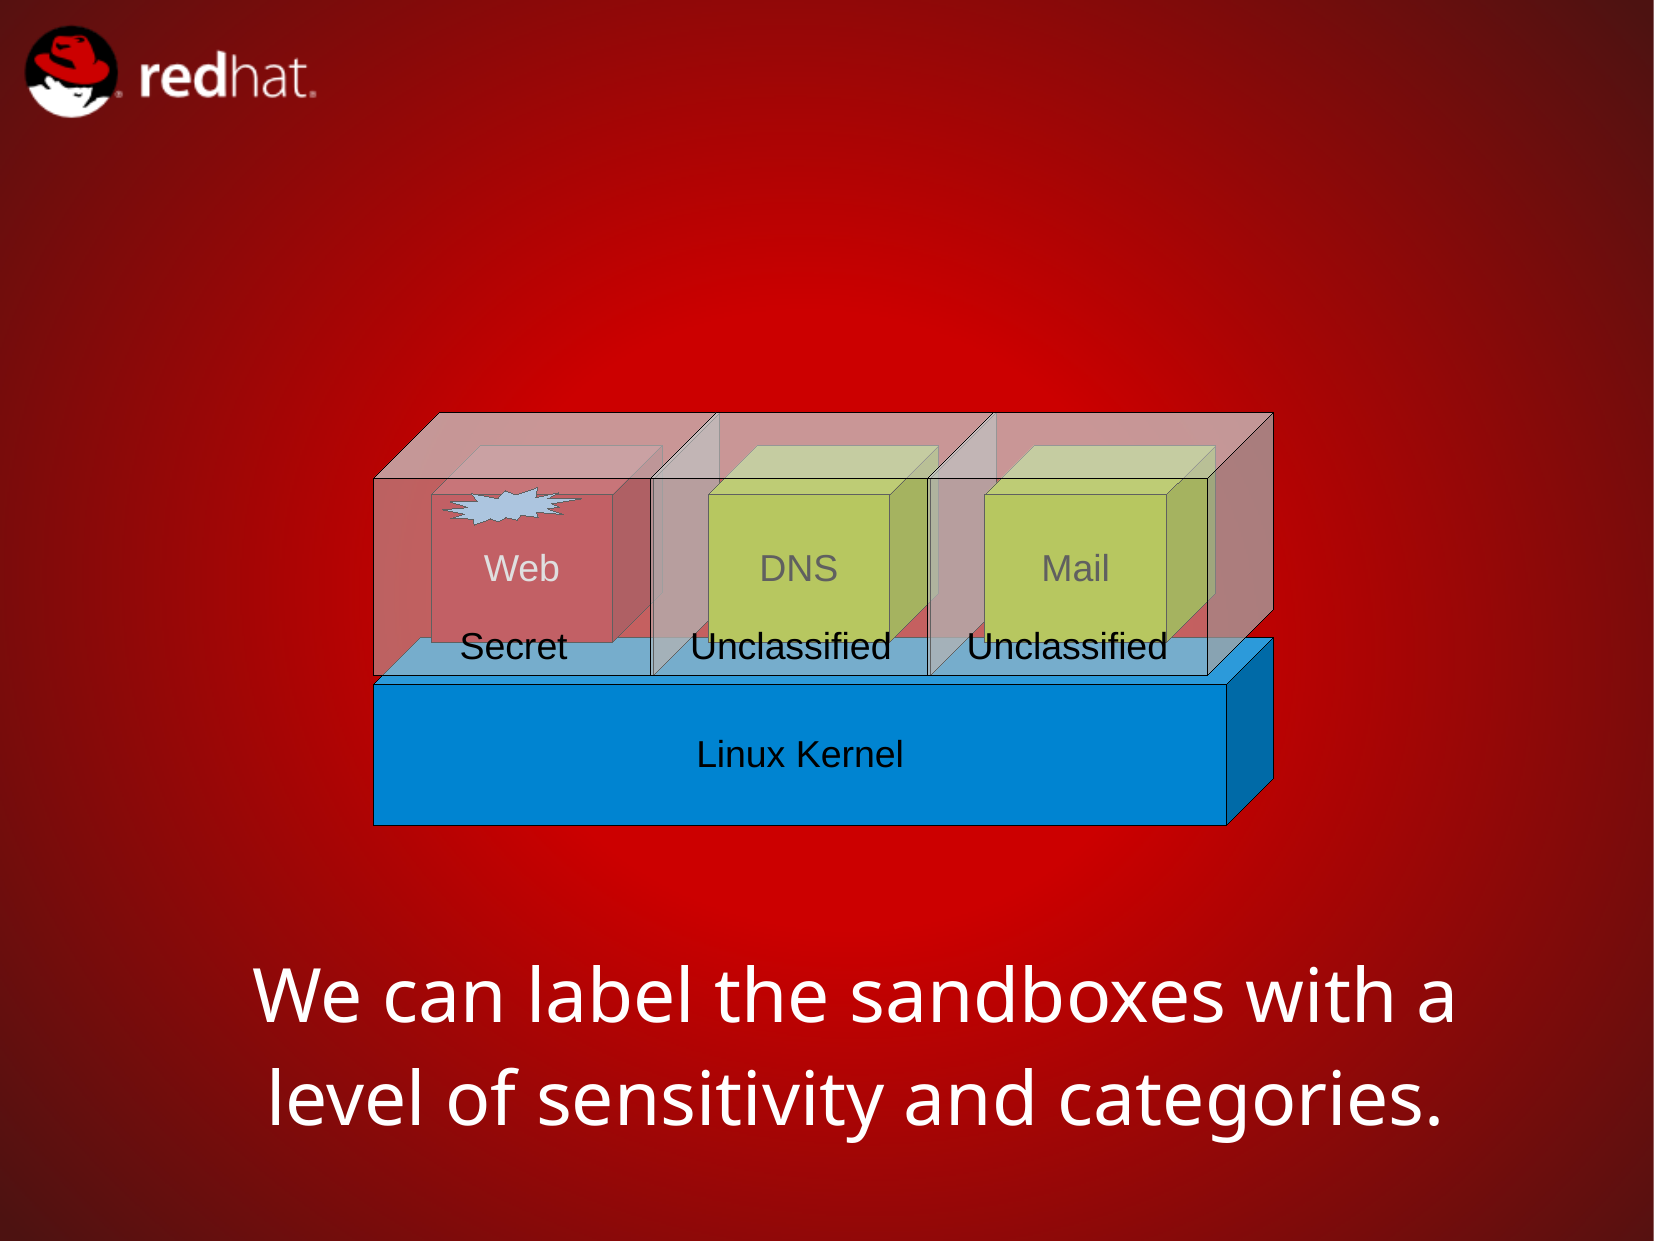

Secret
Unclassified
Unclassified
Web
DNS
Mail
Linux Kernel
We can label the sandboxes with a level of sensitivity and categories.